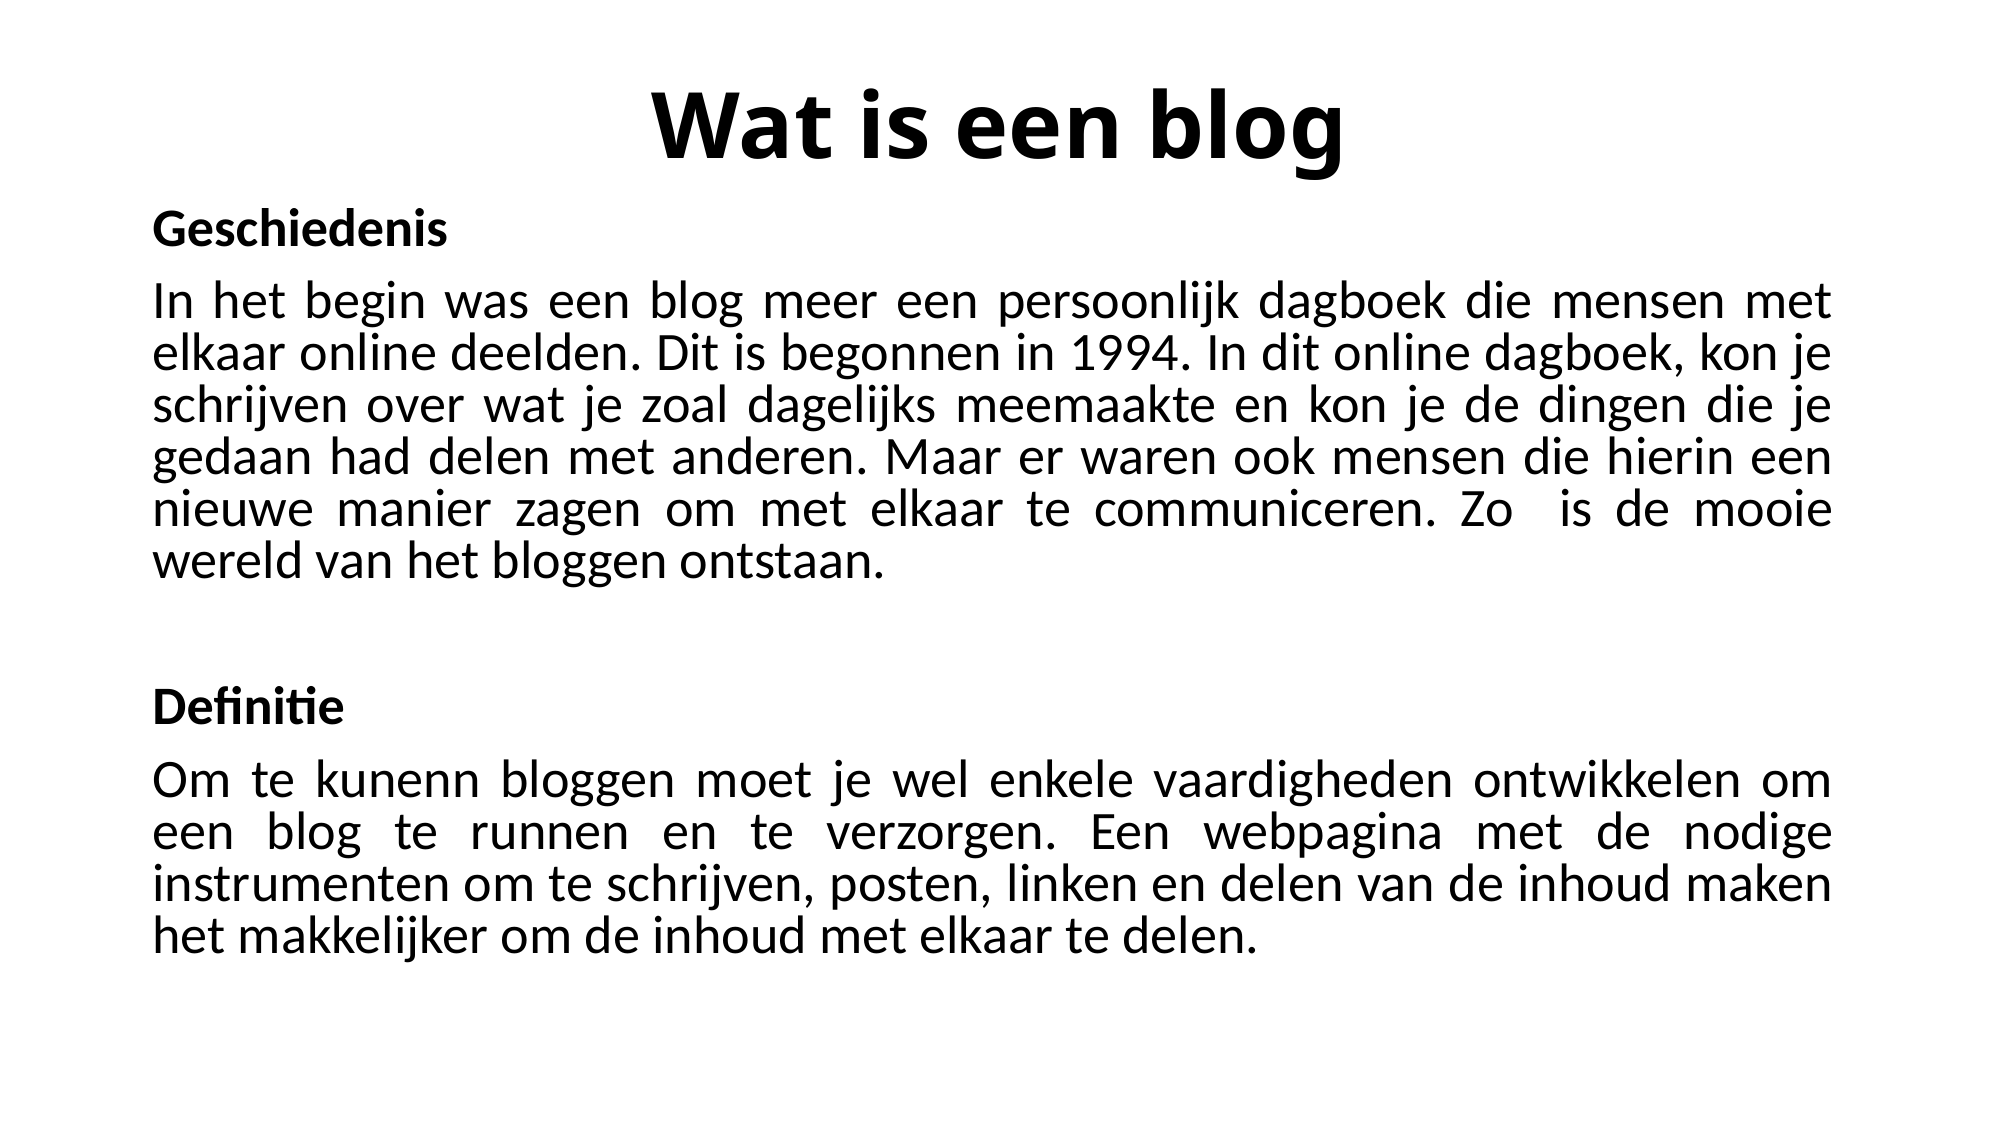

# Wat is een blog
Geschiedenis
In het begin was een blog meer een persoonlijk dagboek die mensen met elkaar online deelden. Dit is begonnen in 1994. In dit online dagboek, kon je schrijven over wat je zoal dagelijks meemaakte en kon je de dingen die je gedaan had delen met anderen. Maar er waren ook mensen die hierin een nieuwe manier zagen om met elkaar te communiceren. Zo is de mooie wereld van het bloggen ontstaan.
Definitie
Om te kunenn bloggen moet je wel enkele vaardigheden ontwikkelen om een blog te runnen en te verzorgen. Een webpagina met de nodige instrumenten om te schrijven, posten, linken en delen van de inhoud maken het makkelijker om de inhoud met elkaar te delen.